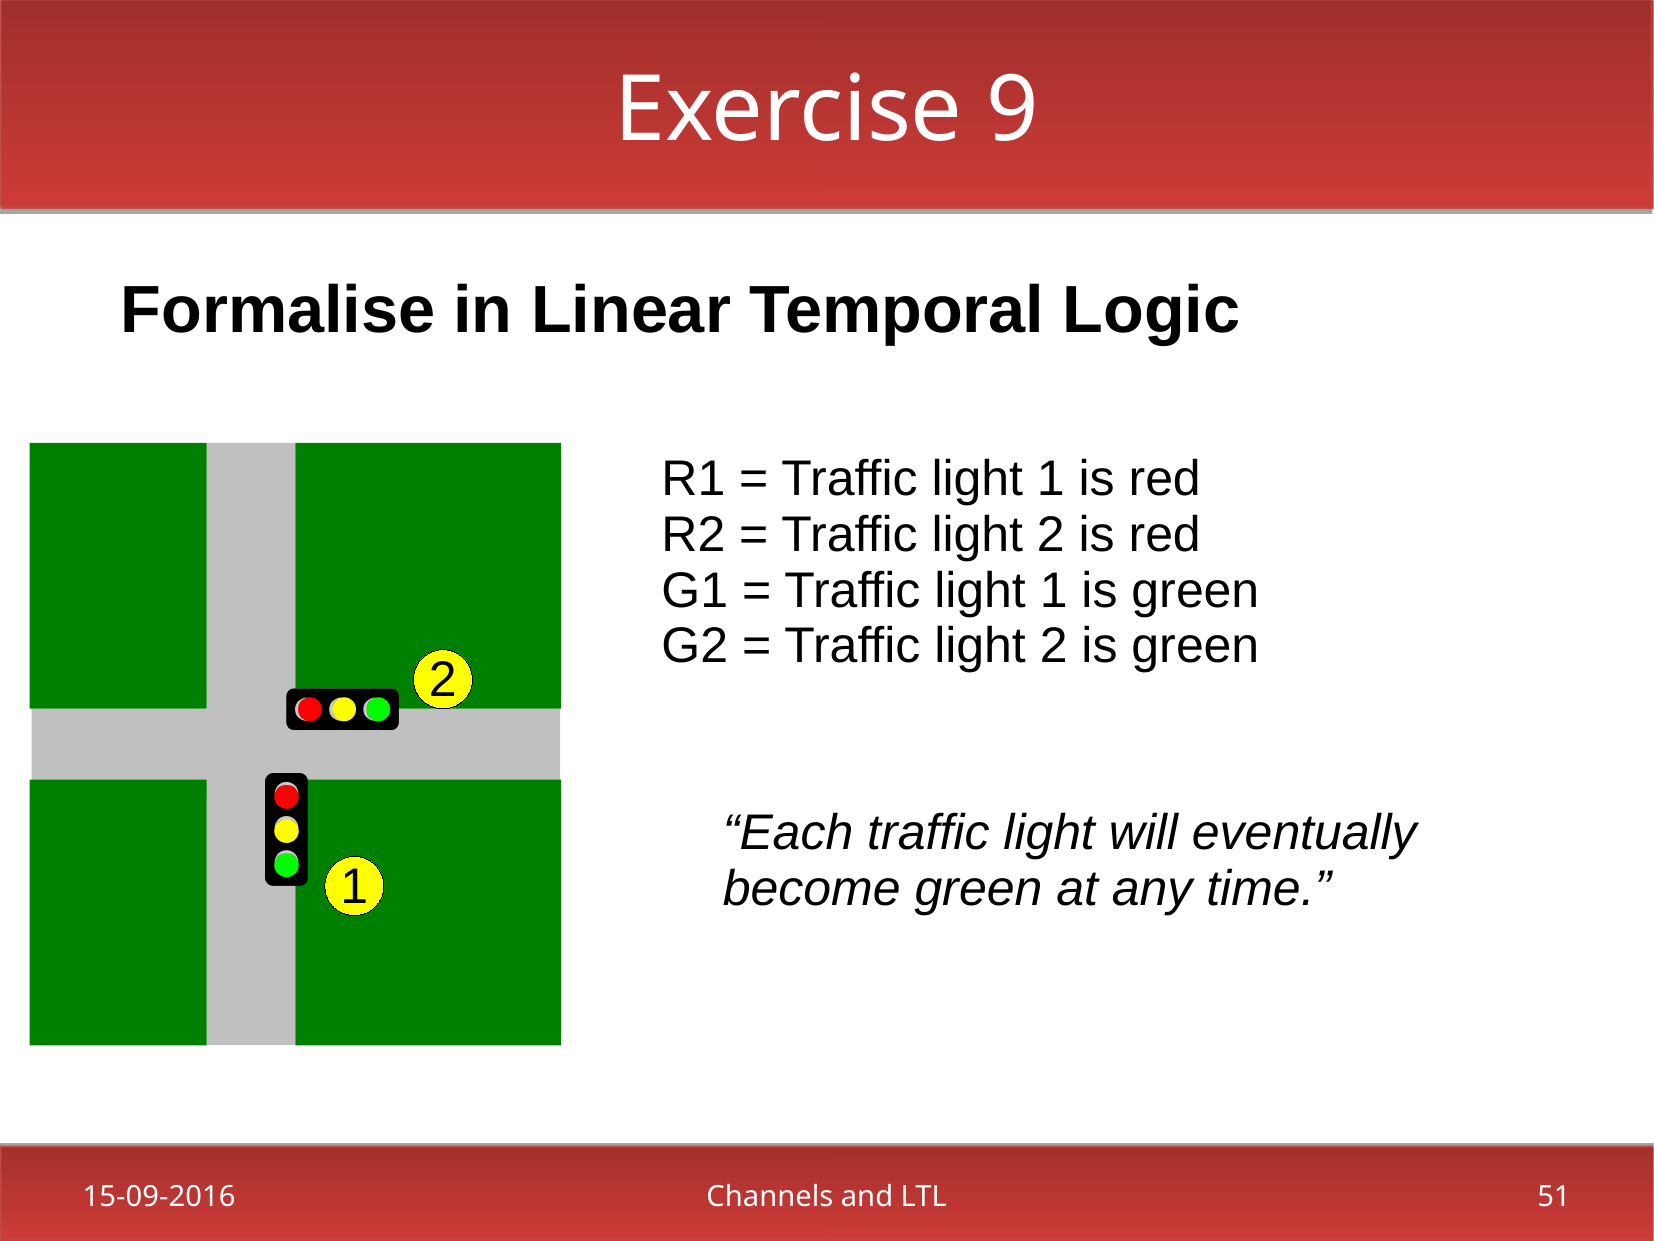

# Exercise 9
Formalise in Linear Temporal Logic
R1 = Traffic light 1 is red
R2 = Traffic light 2 is red
G1 = Traffic light 1 is green
G2 = Traffic light 2 is green
2
“Each traffic light will eventually
become green at any time.”
1
15-09-2016
Channels and LTL
51